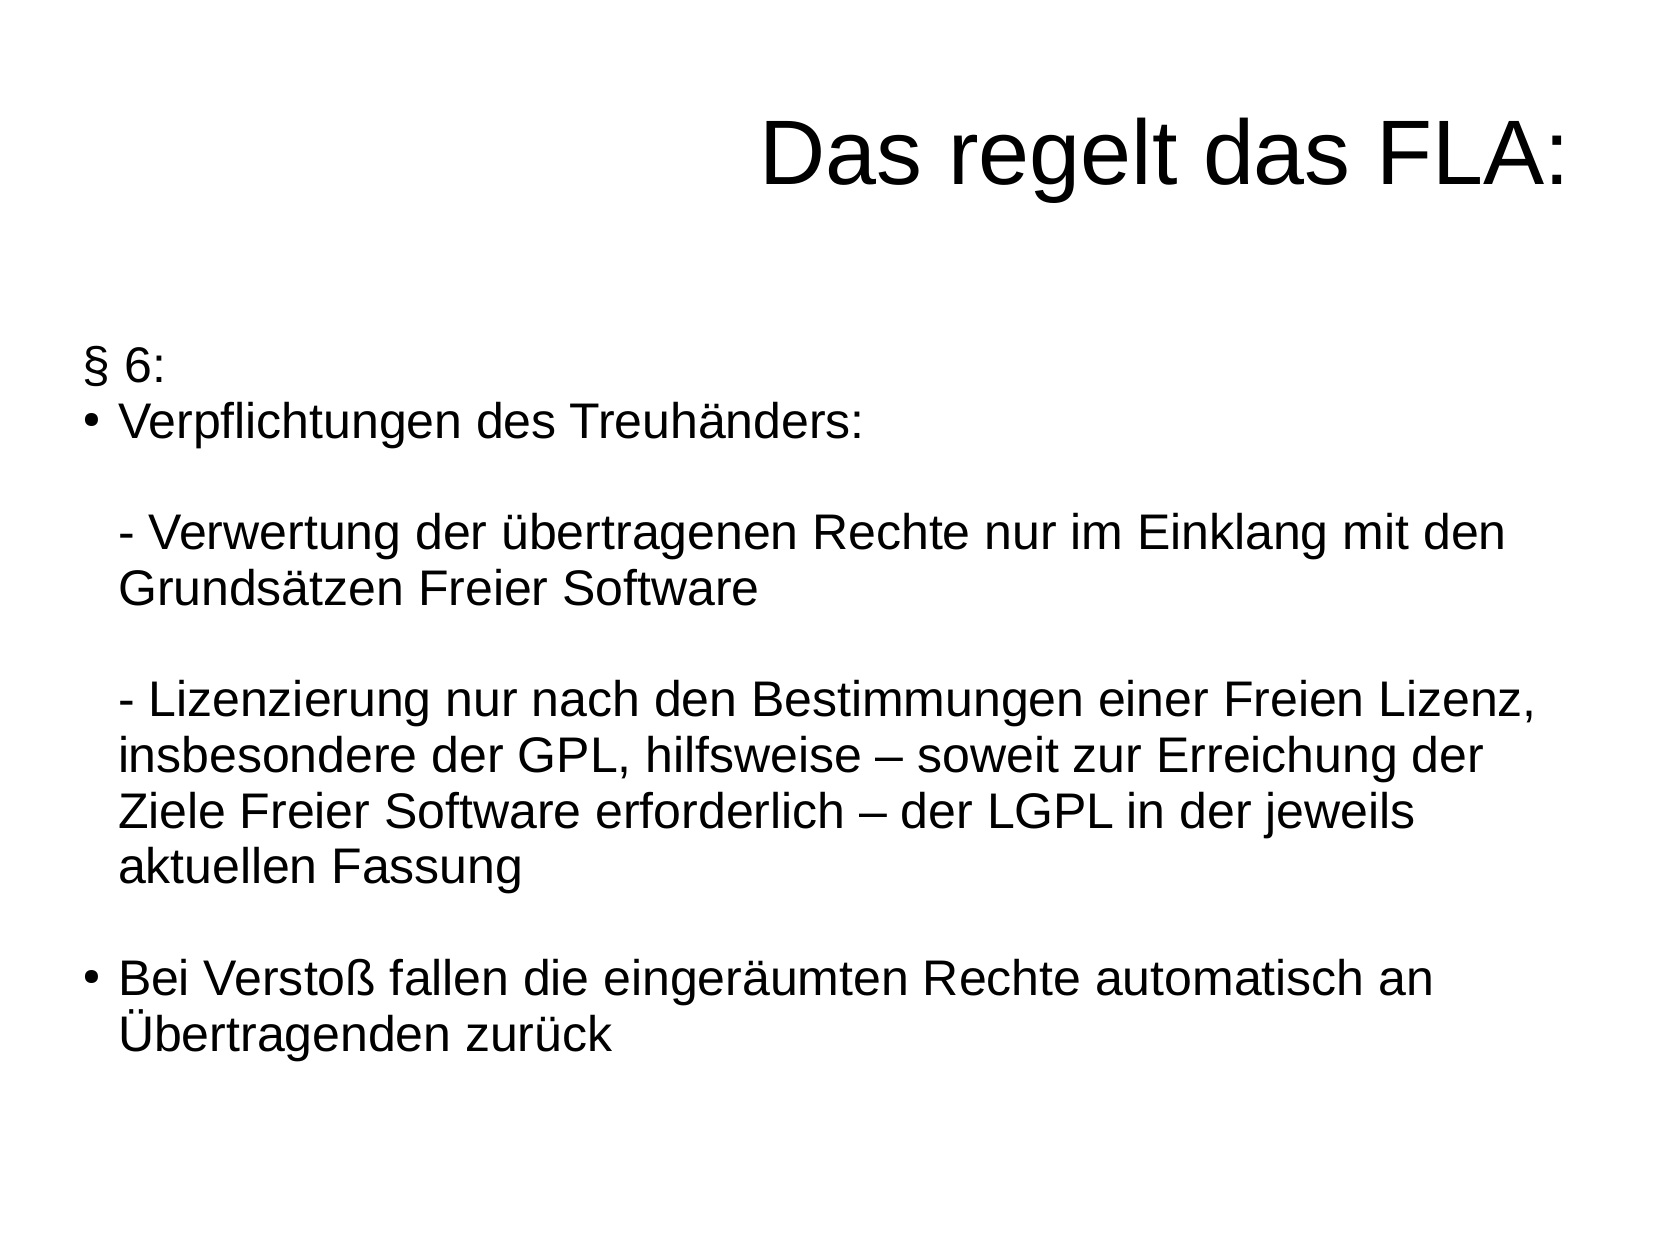

# Das regelt das FLA:
§ 6:
Verpflichtungen des Treuhänders:
- Verwertung der übertragenen Rechte nur im Einklang mit den Grundsätzen Freier Software
- Lizenzierung nur nach den Bestimmungen einer Freien Lizenz, insbesondere der GPL, hilfsweise – soweit zur Erreichung der Ziele Freier Software erforderlich – der LGPL in der jeweils aktuellen Fassung
Bei Verstoß fallen die eingeräumten Rechte automatisch an Übertragenden zurück